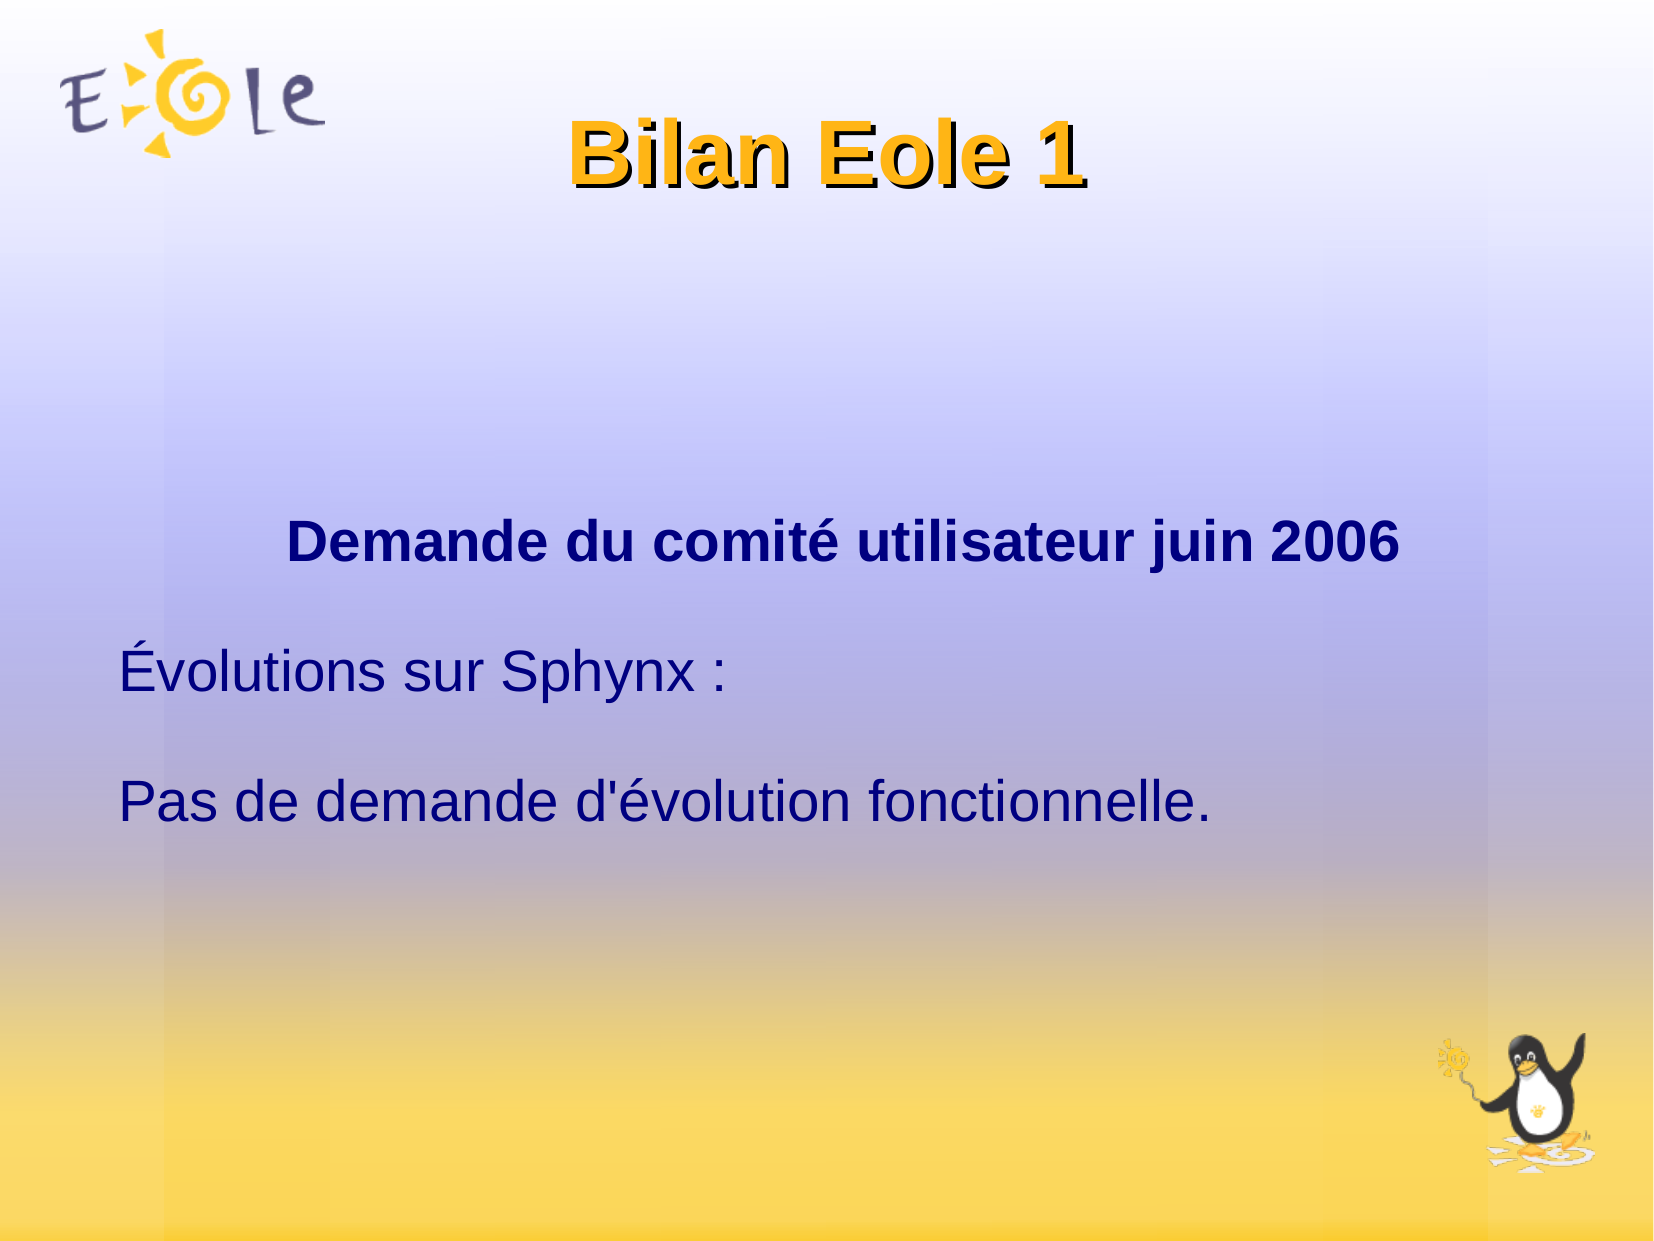

# Bilan Eole 1
Demande du comité utilisateur juin 2006
Évolutions sur Sphynx :
Pas de demande d'évolution fonctionnelle.